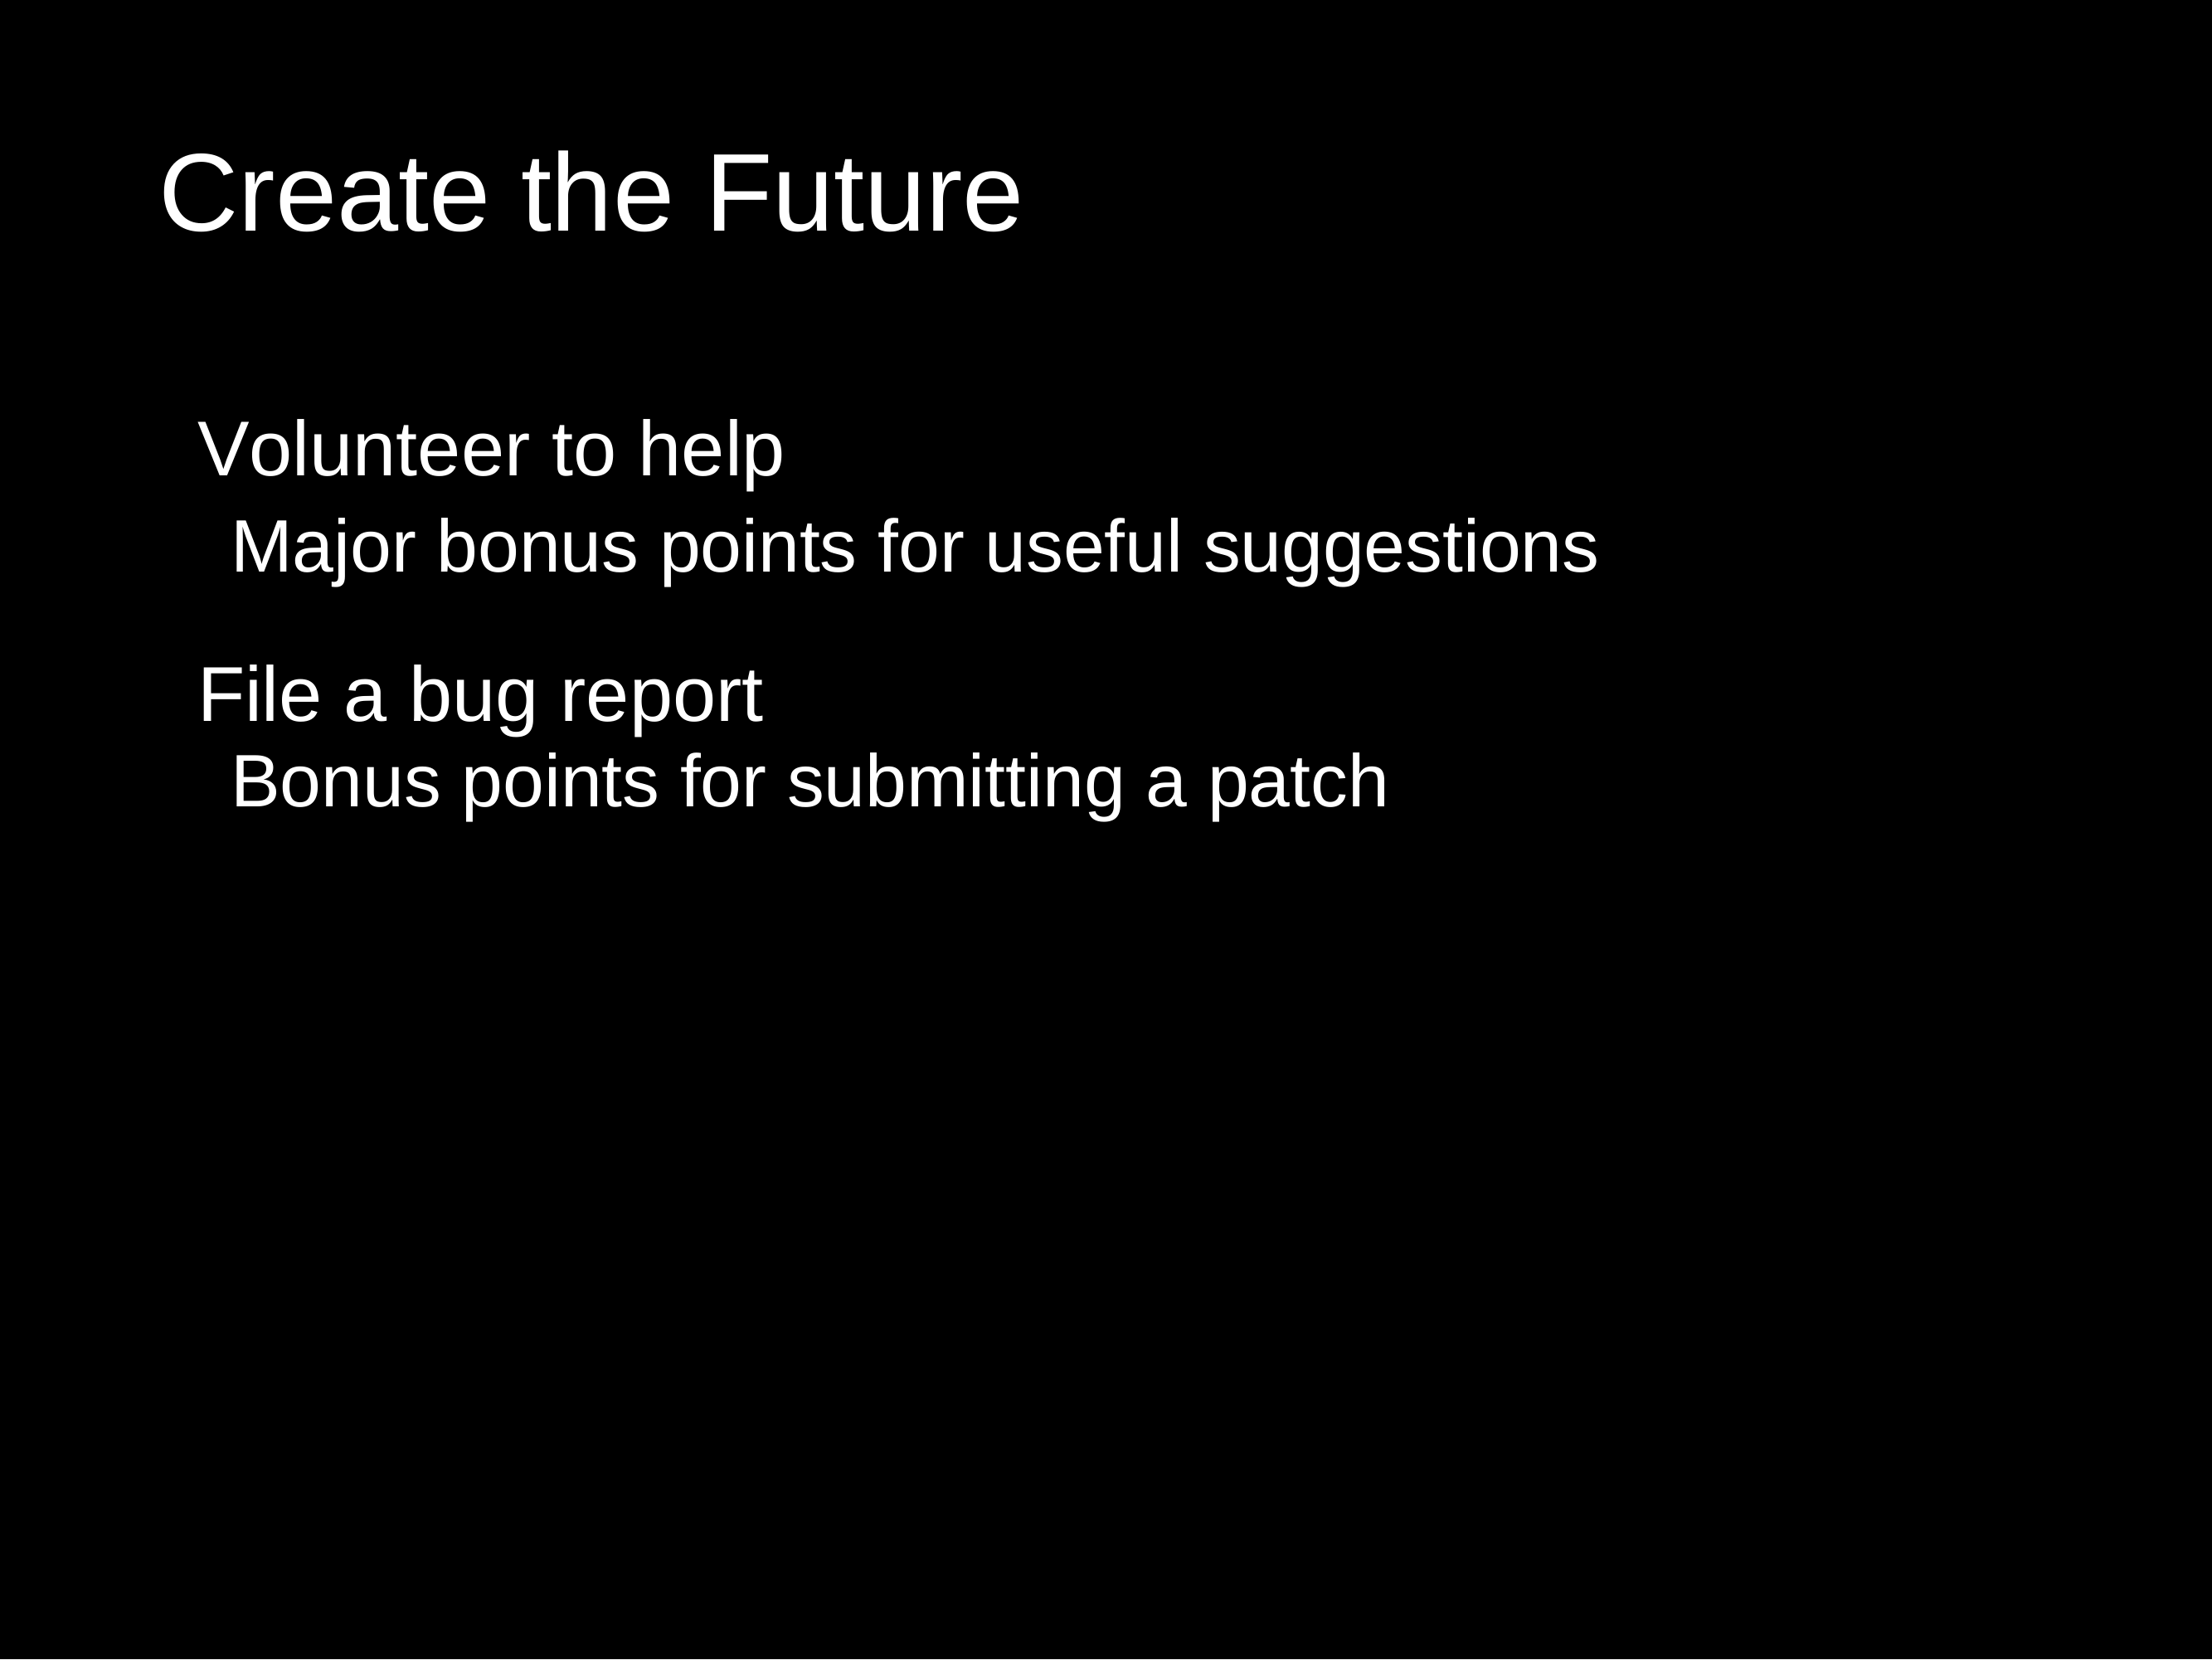

# Create the Future
 Volunteer to help
 Major bonus points for useful suggestions‏
 File a bug report
 Bonus points for submitting a patch